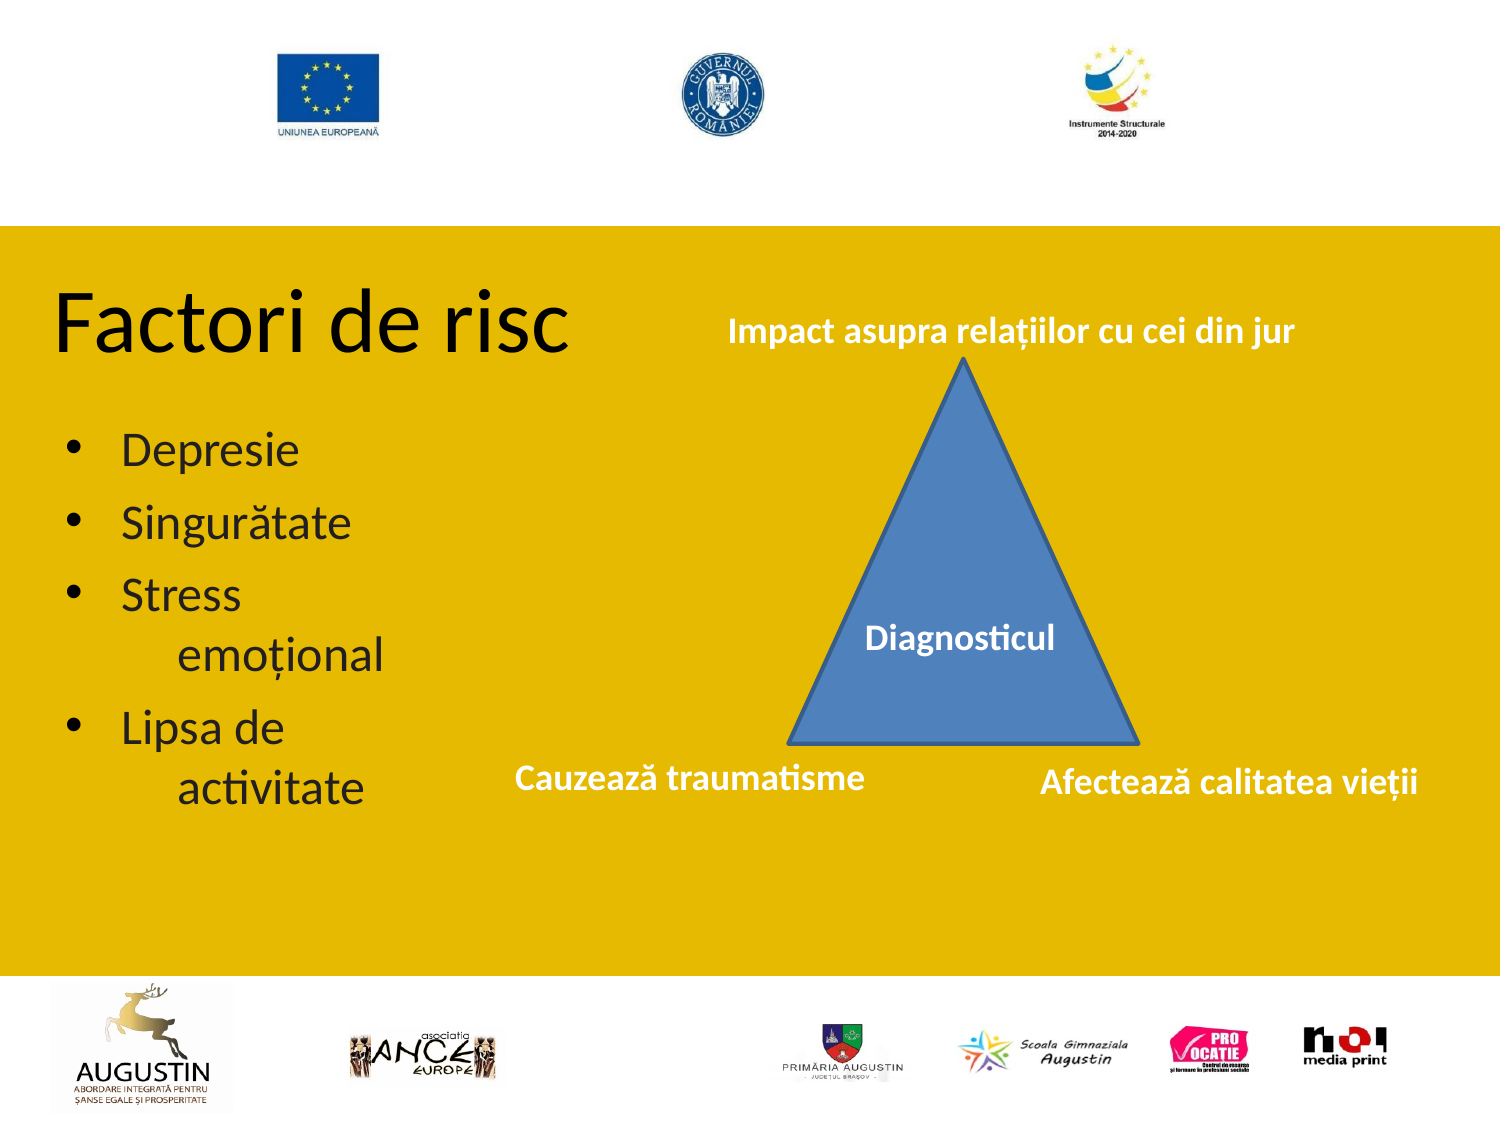

Factori de risc
Impact asupra relațiilor cu cei din jur
# Depresie
Singurătate
Stress emoțional
Lipsa de activitate
Diagnosticul
Cauzează traumatisme
Afectează calitatea vieții